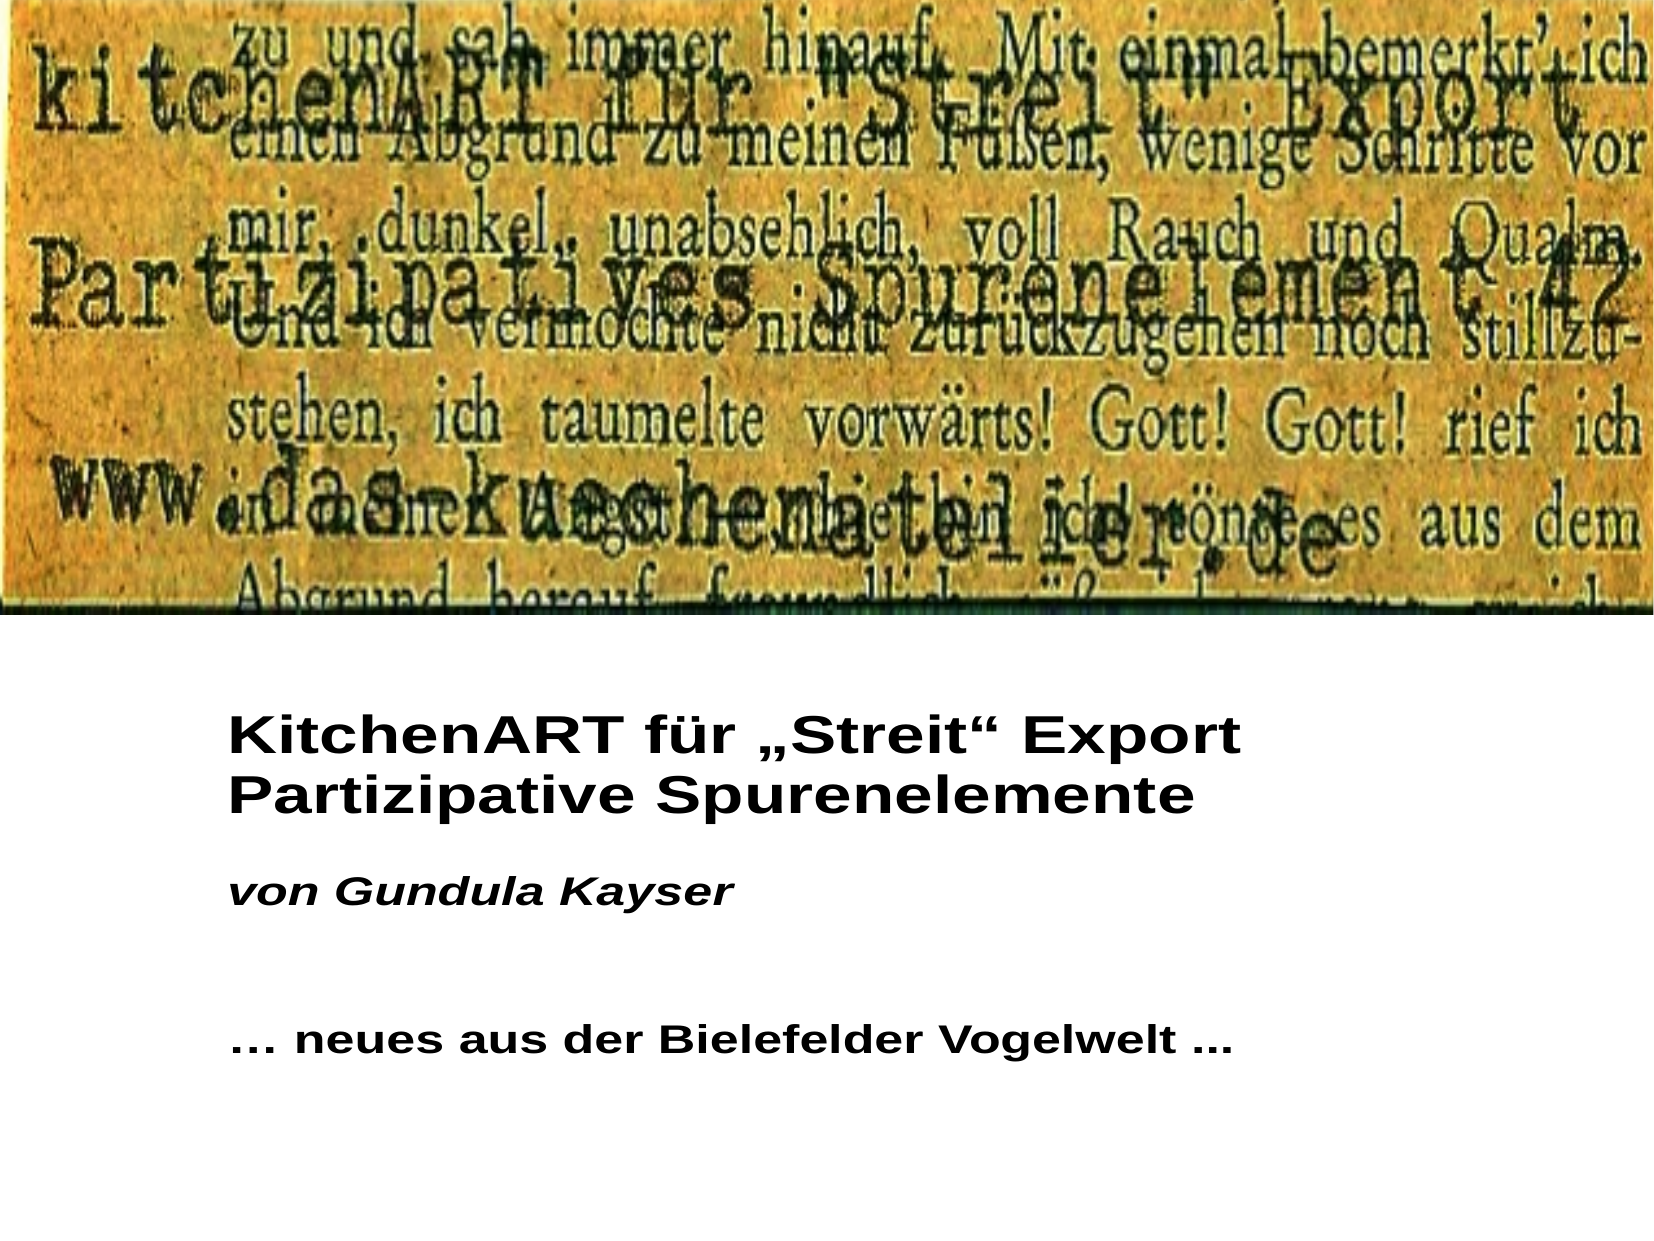

KitchenART für „Streit“ Export
Partizipative Spurenelemente
von Gundula Kayser
… neues aus der Bielefelder Vogelwelt ...